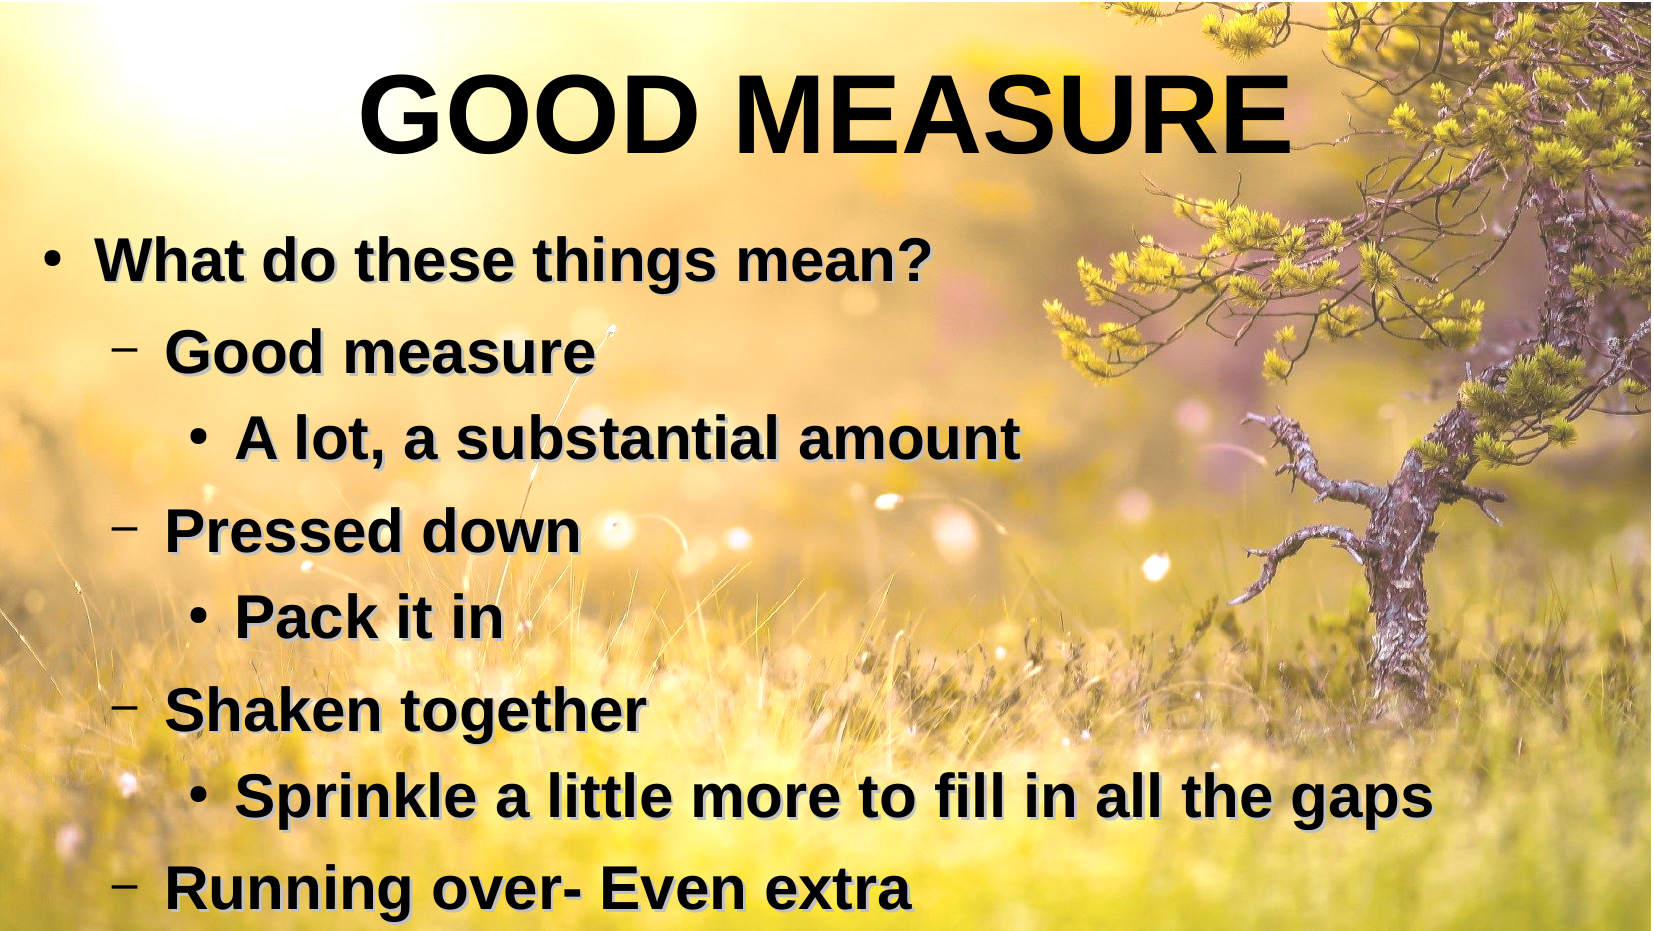

# GOOD MEASURE
What do these things mean?
Good measure
A lot, a substantial amount
Pressed down
Pack it in
Shaken together
Sprinkle a little more to fill in all the gaps
Running over- Even extra